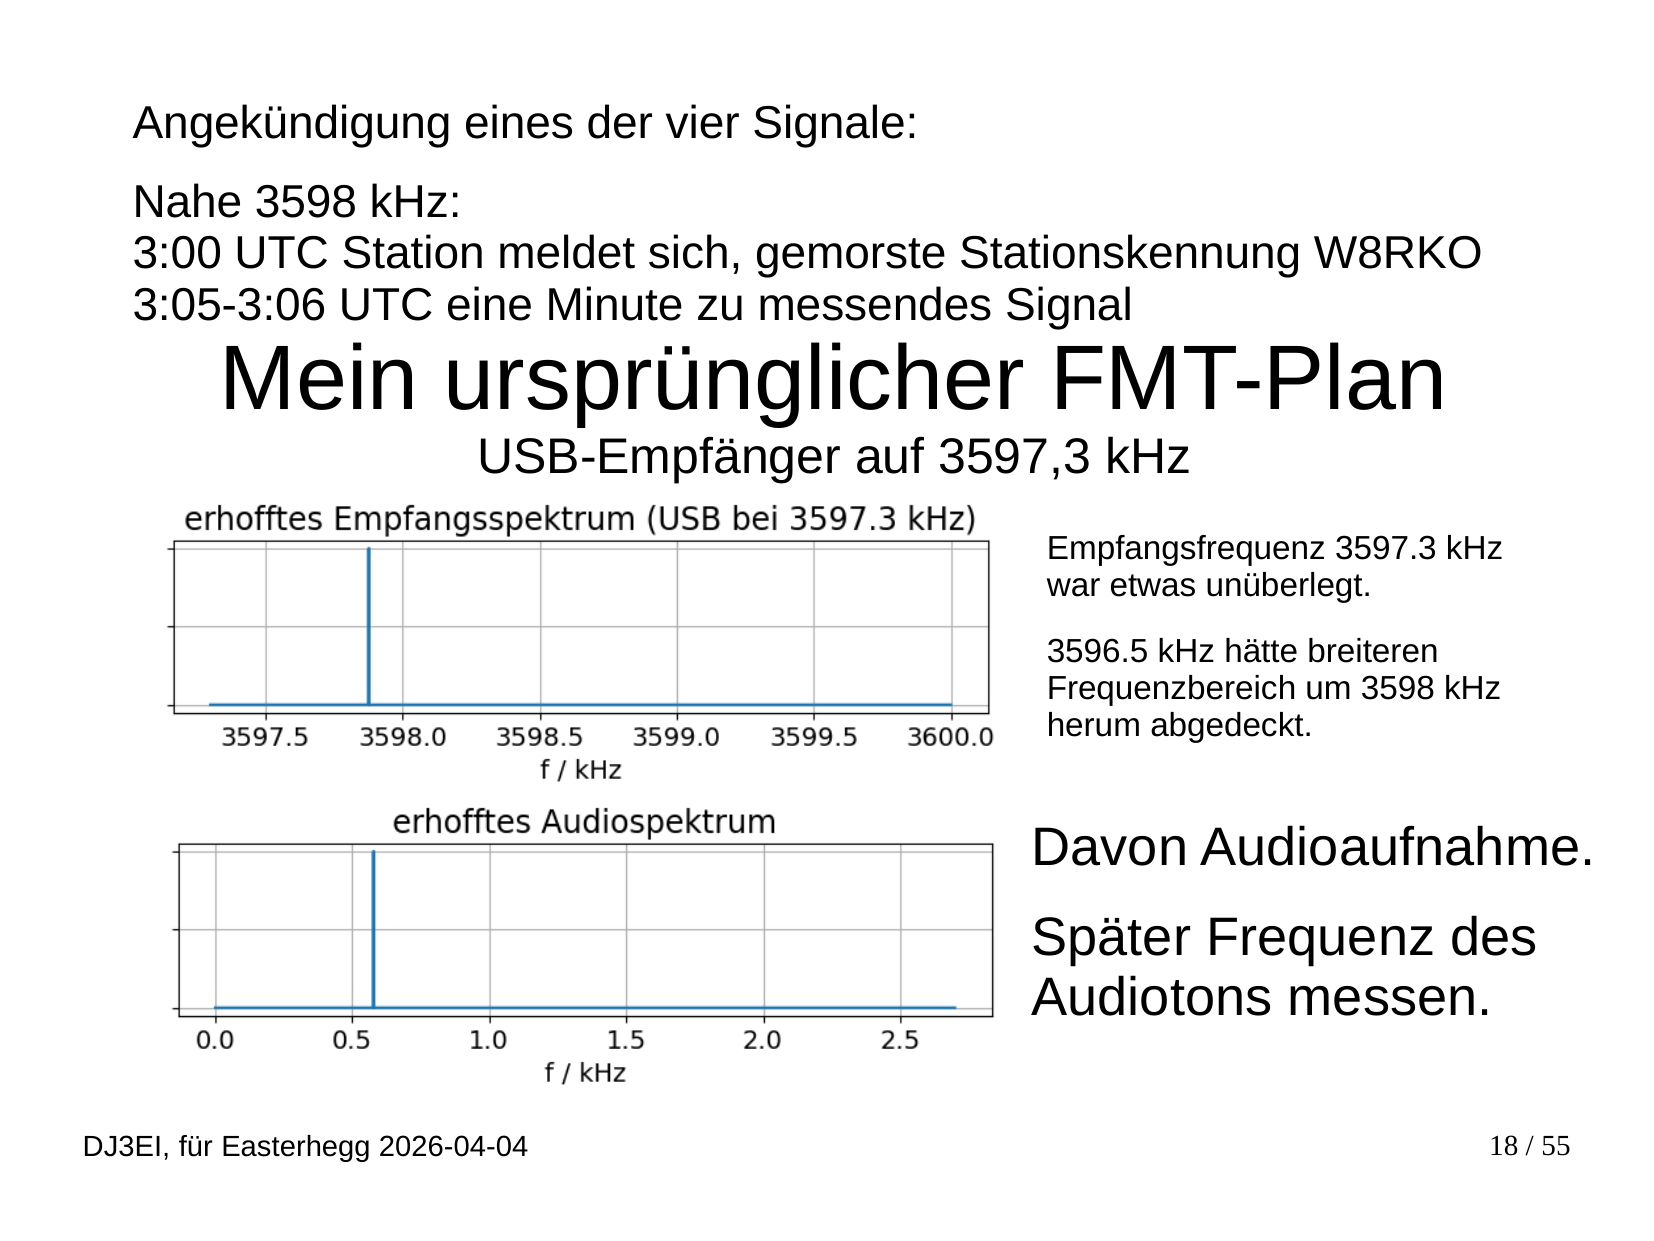

Angekündigung eines der vier Signale:
Nahe 3598 kHz:
3:00 UTC Station meldet sich, gemorste Stationskennung W8RKO
3:05-3:06 UTC eine Minute zu messendes Signal
# Mein ursprünglicher FMT-Plan USB-Empfänger auf 3597,3 kHz
Empfangsfrequenz 3597.3 kHz
war etwas unüberlegt.
3596.5 kHz hätte breiteren Frequenzbereich um 3598 kHz herum abgedeckt.
Davon Audioaufnahme.
Später Frequenz des
Audiotons messen.
18